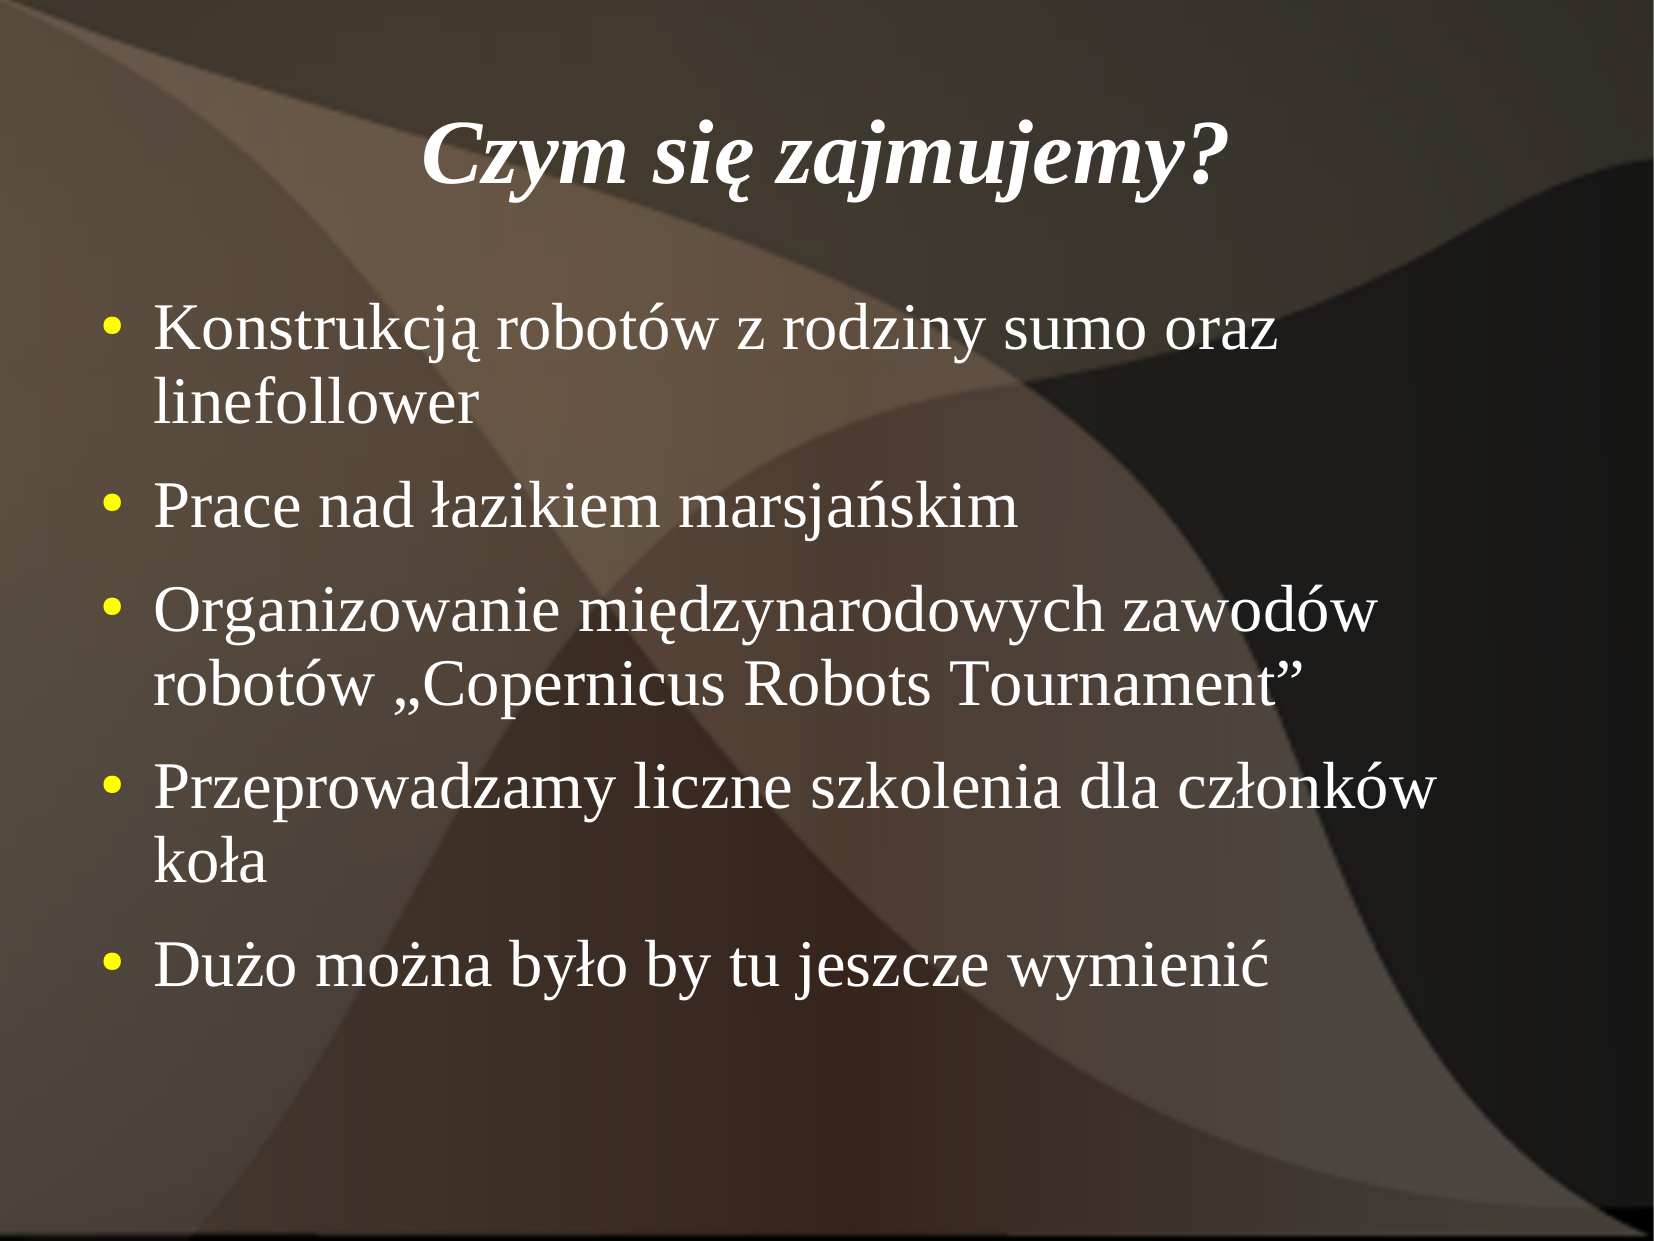

# Czym się zajmujemy?
Konstrukcją robotów z rodziny sumo oraz linefollower
Prace nad łazikiem marsjańskim
Organizowanie międzynarodowych zawodów robotów „Copernicus Robots Tournament”
Przeprowadzamy liczne szkolenia dla członków koła
Dużo można było by tu jeszcze wymienić